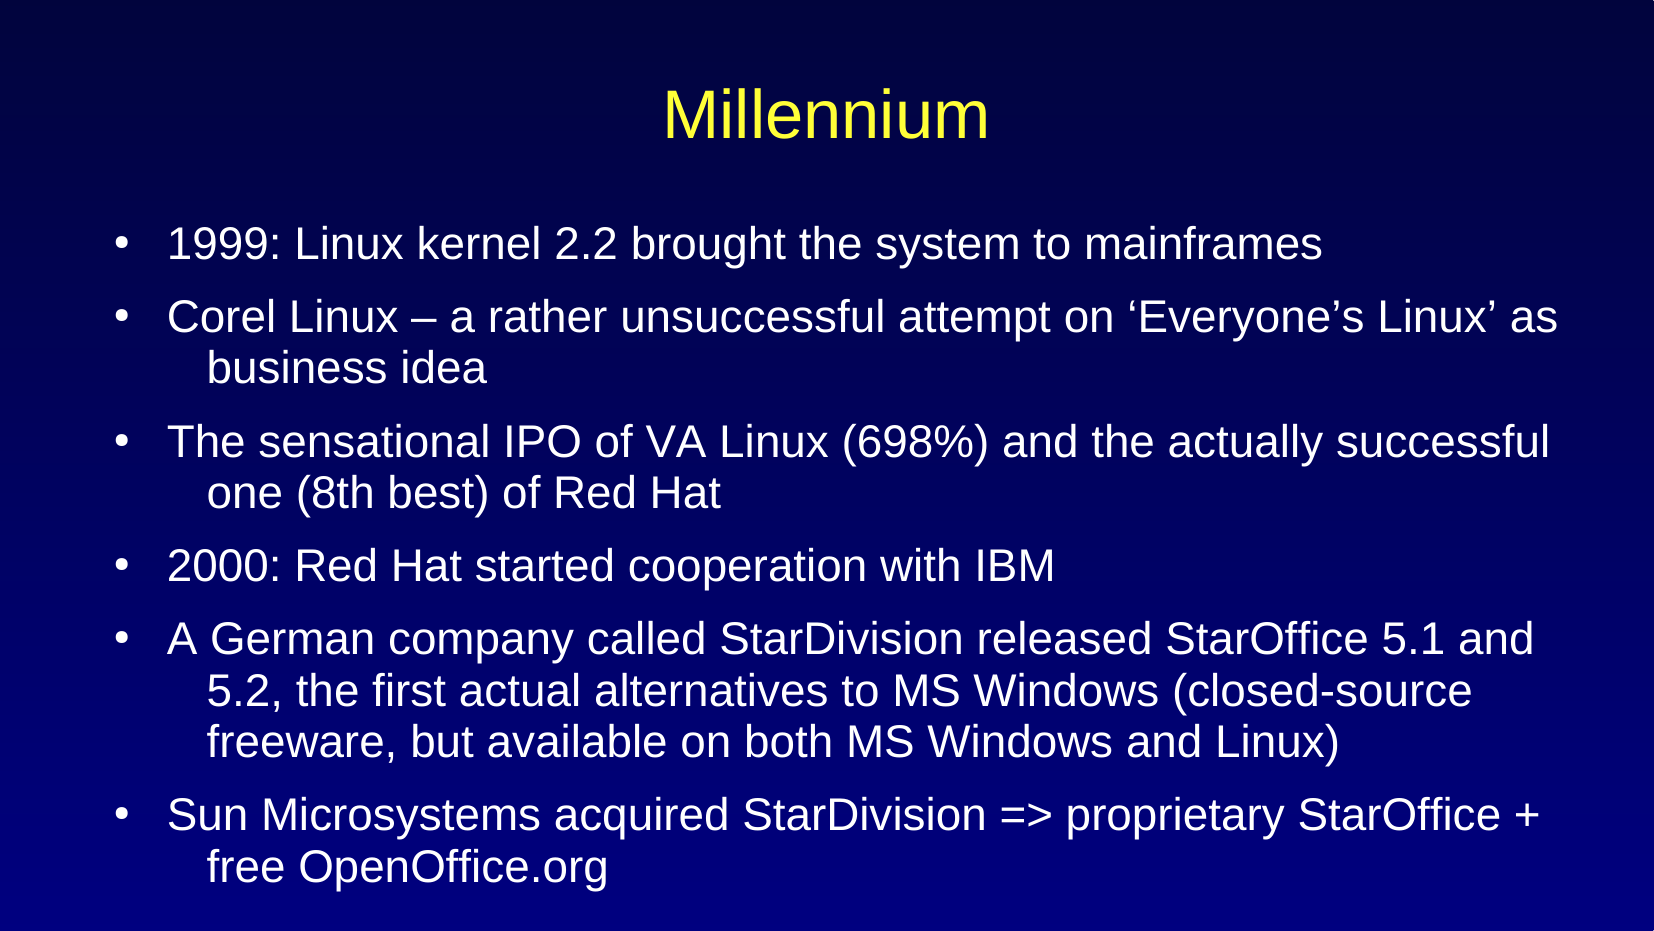

# Millennium
1999: Linux kernel 2.2 brought the system to mainframes
Corel Linux – a rather unsuccessful attempt on ‘Everyone’s Linux’ as business idea
The sensational IPO of VA Linux (698%) and the actually successful one (8th best) of Red Hat
2000: Red Hat started cooperation with IBM
A German company called StarDivision released StarOffice 5.1 and 5.2, the first actual alternatives to MS Windows (closed-source freeware, but available on both MS Windows and Linux)
Sun Microsystems acquired StarDivision => proprietary StarOffice + free OpenOffice.org